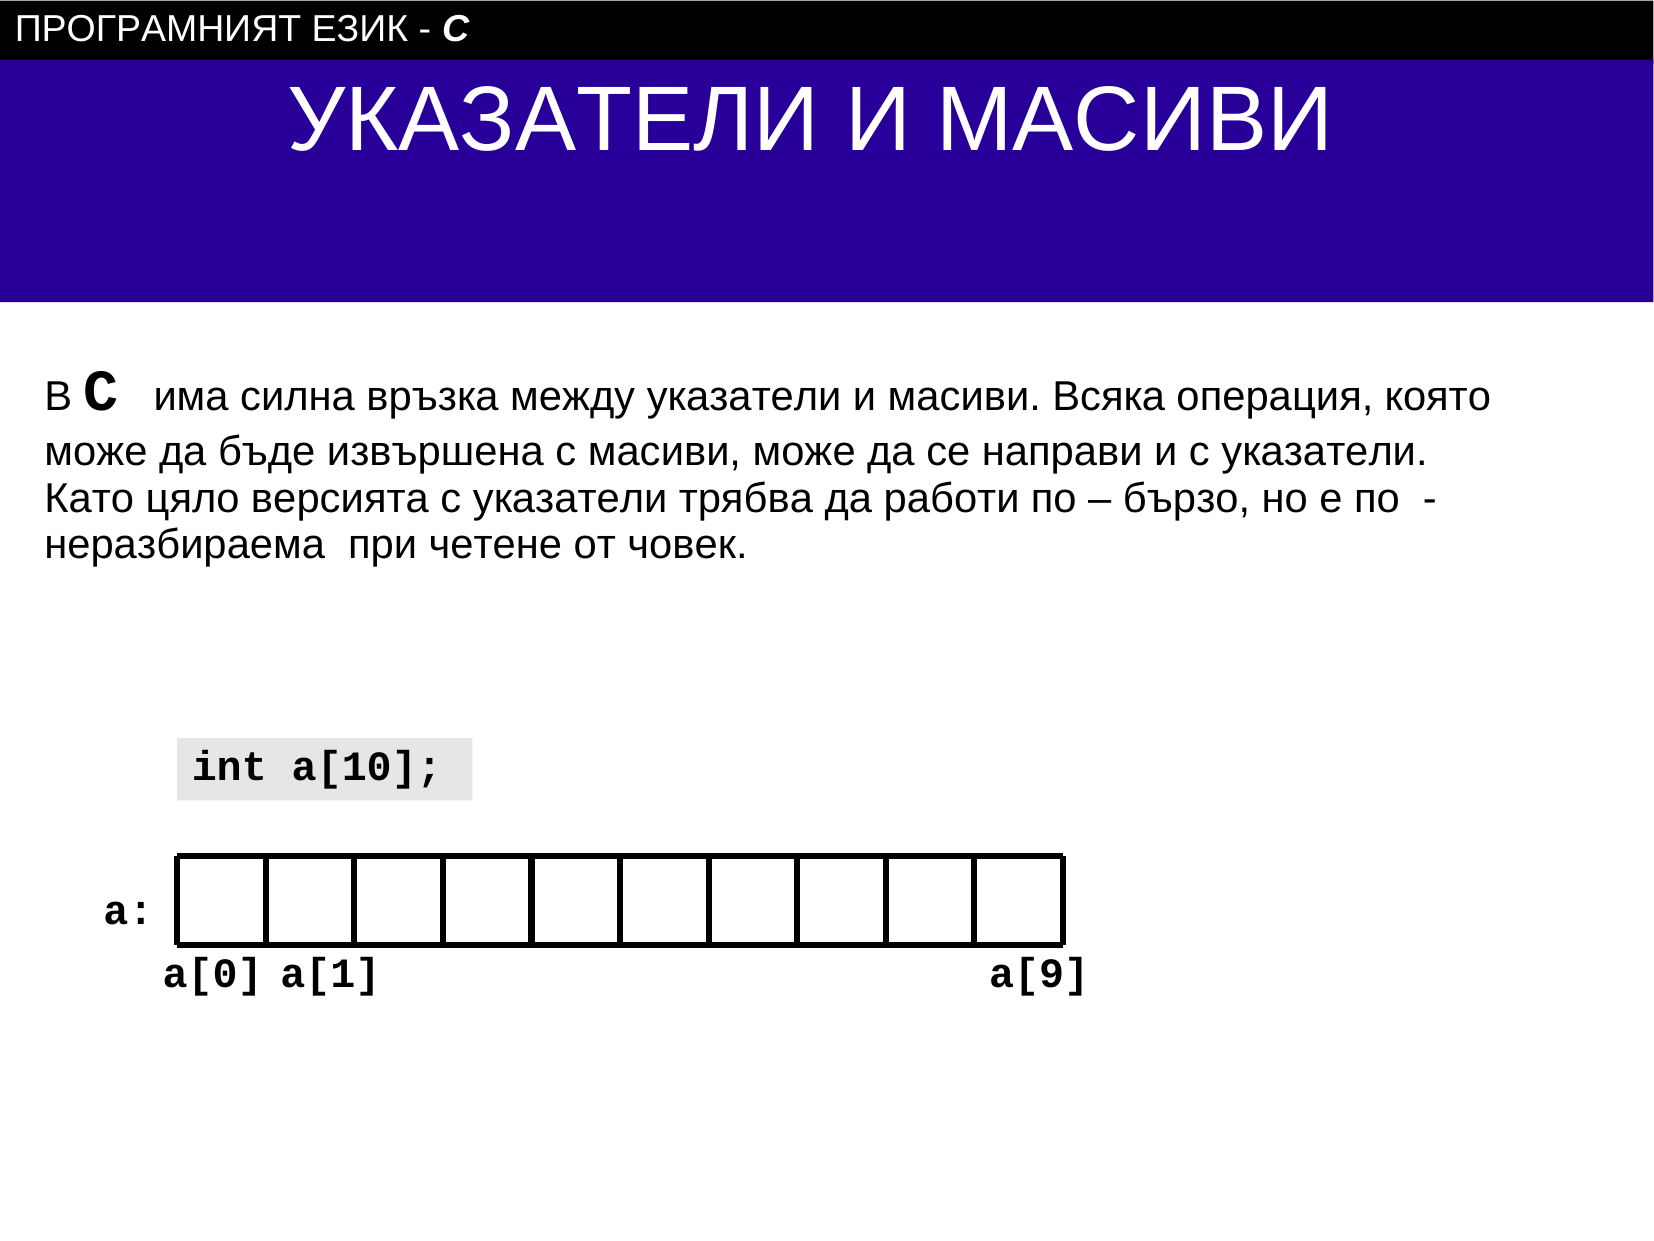

ПРОГРАМНИЯT ЕЗИК - С
			 УКАЗАТЕЛИ И МАСИВИ
В С има силна връзка между указатели и масиви. Всяка операция, която може да бъде извършена с масиви, може да се направи и с указатели.
Като цяло версията с указатели трябва да работи по – бързо, но е по - неразбираема при четене от човек.
int a[10];
a:
a[0]
a[1]
a[9]